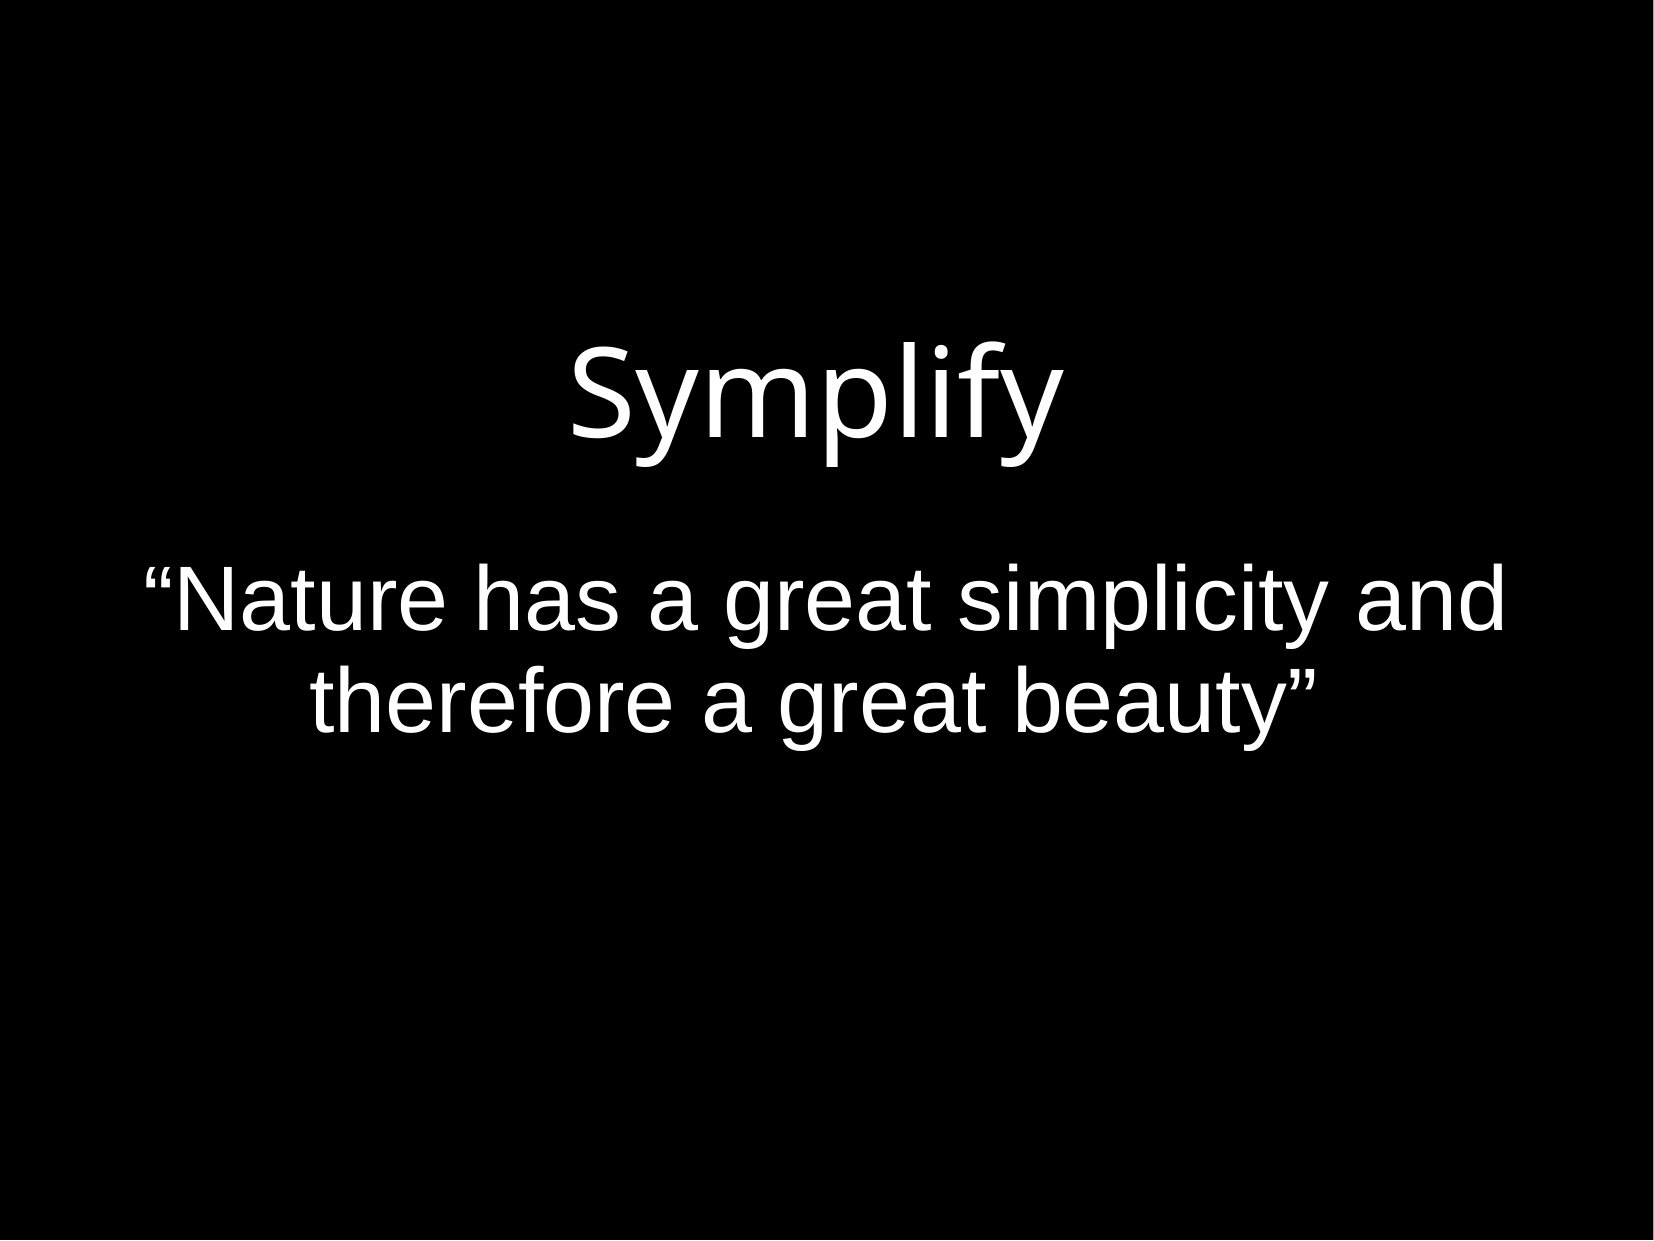

# Symplify
“Nature has a great simplicity and therefore a great beauty”